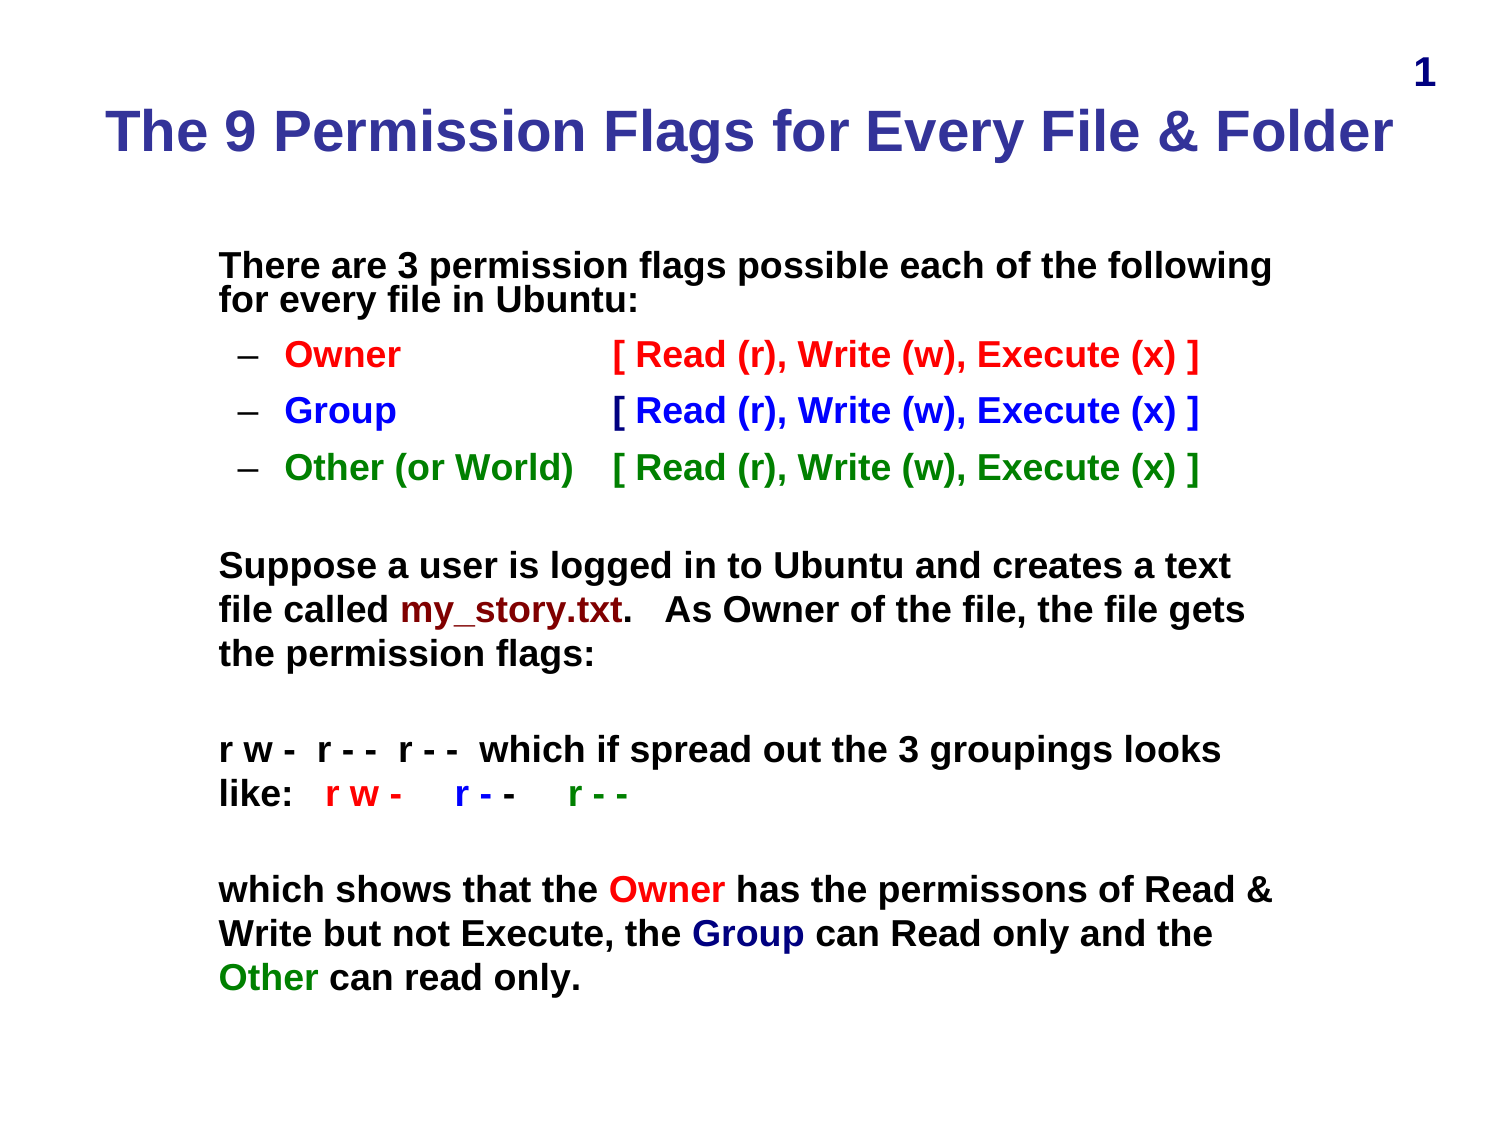

1
# The 9 Permission Flags for Every File & Folder
There are 3 permission flags possible each of the following for every file in Ubuntu:
Owner		[ Read (r), Write (w), Execute (x) ]
Group		[ Read (r), Write (w), Execute (x) ]
Other (or World)	[ Read (r), Write (w), Execute (x) ]
Suppose a user is logged in to Ubuntu and creates a text
file called my_story.txt. As Owner of the file, the file gets
the permission flags:
r w - r - - r - - which if spread out the 3 groupings looks
like: r w - r - - r - -
which shows that the Owner has the permissons of Read &
Write but not Execute, the Group can Read only and the
Other can read only.